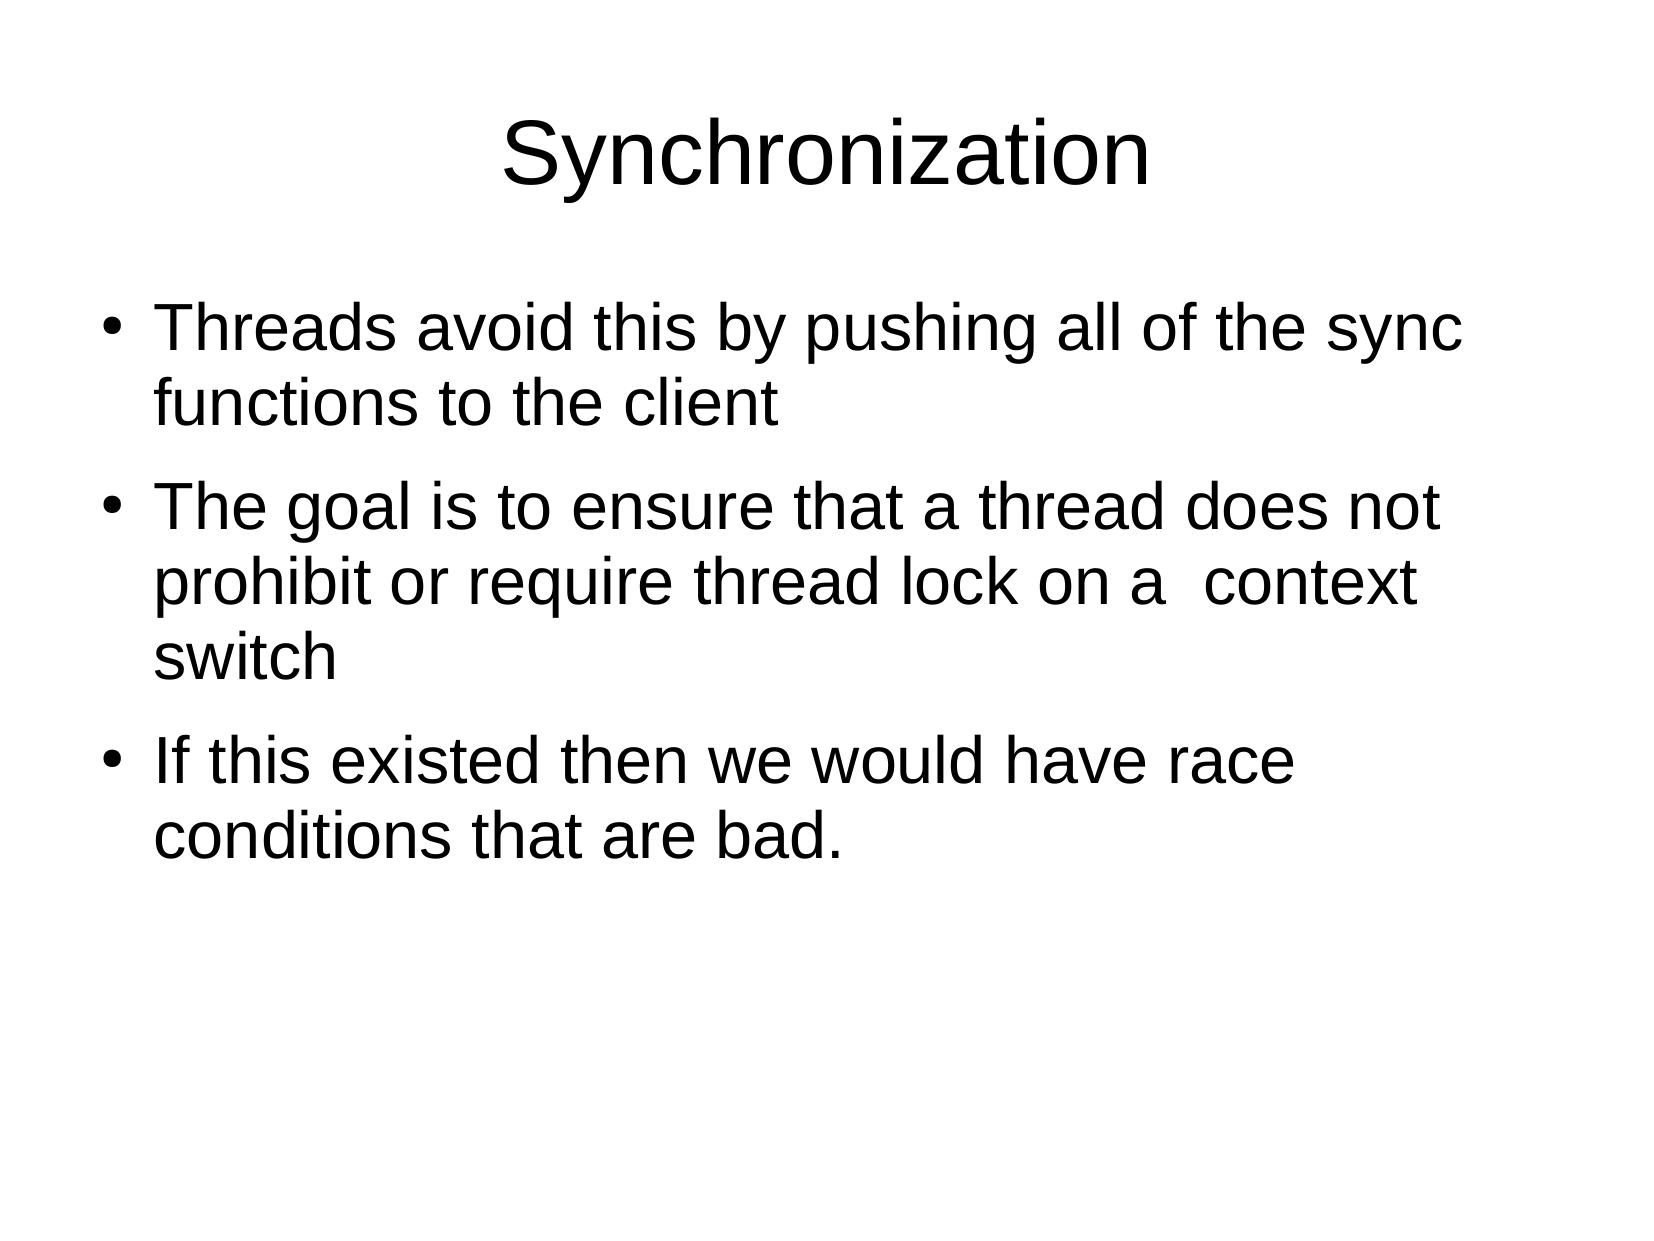

# Synchronization
Threads avoid this by pushing all of the sync functions to the client
The goal is to ensure that a thread does not prohibit or require thread lock on a context switch
If this existed then we would have race conditions that are bad.